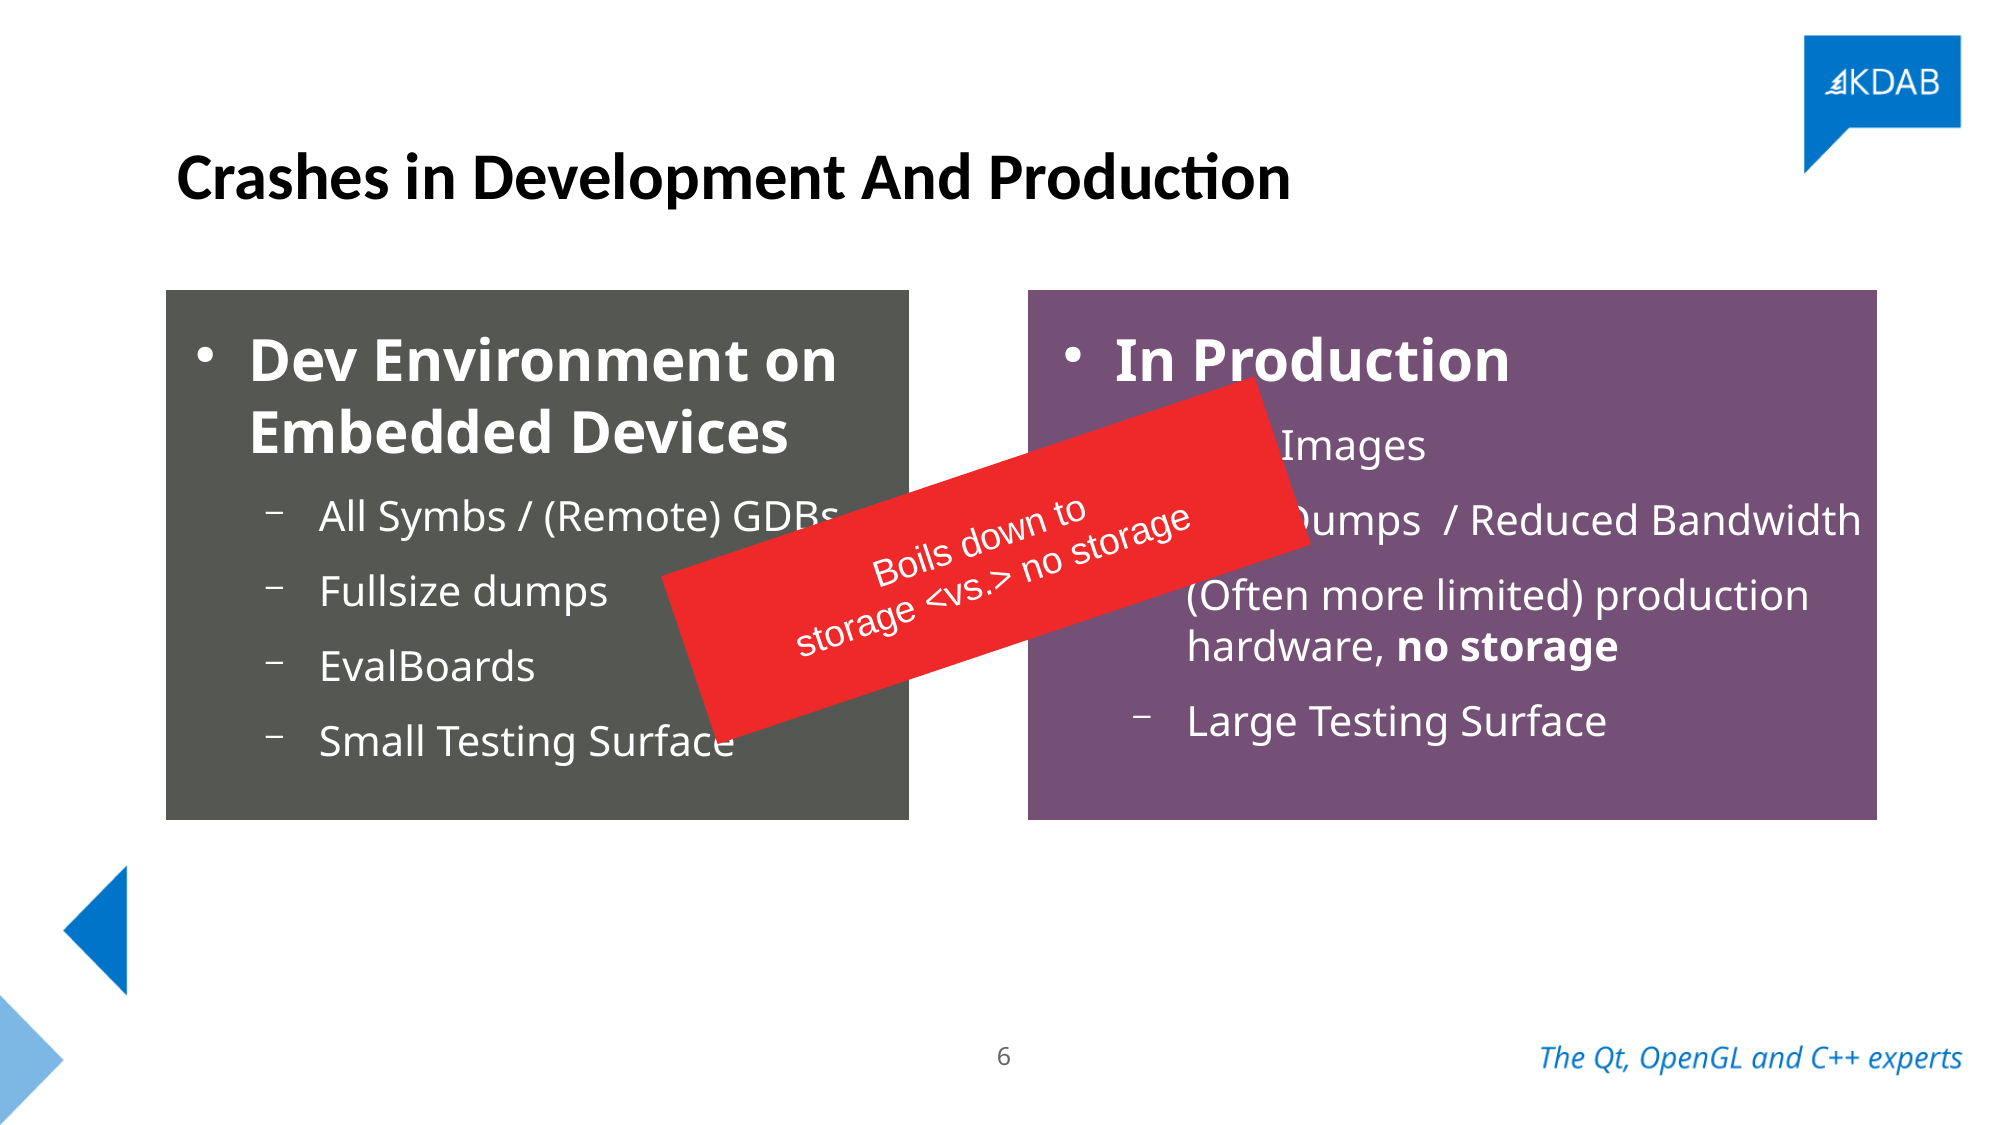

breakpad.bbclass contains this, always executed for a class inheriting breakpad
# Crashes in Development And Production
Dev Environment on Embedded Devices
All Symbs / (Remote) GDBs
Fullsize dumps
EvalBoards
Small Testing Surface
In Production
Slim Images
Slim Dumps / Reduced Bandwidth
(Often more limited) production hardware, no storage
Large Testing Surface
Boils down to
storage <vs.> no storage